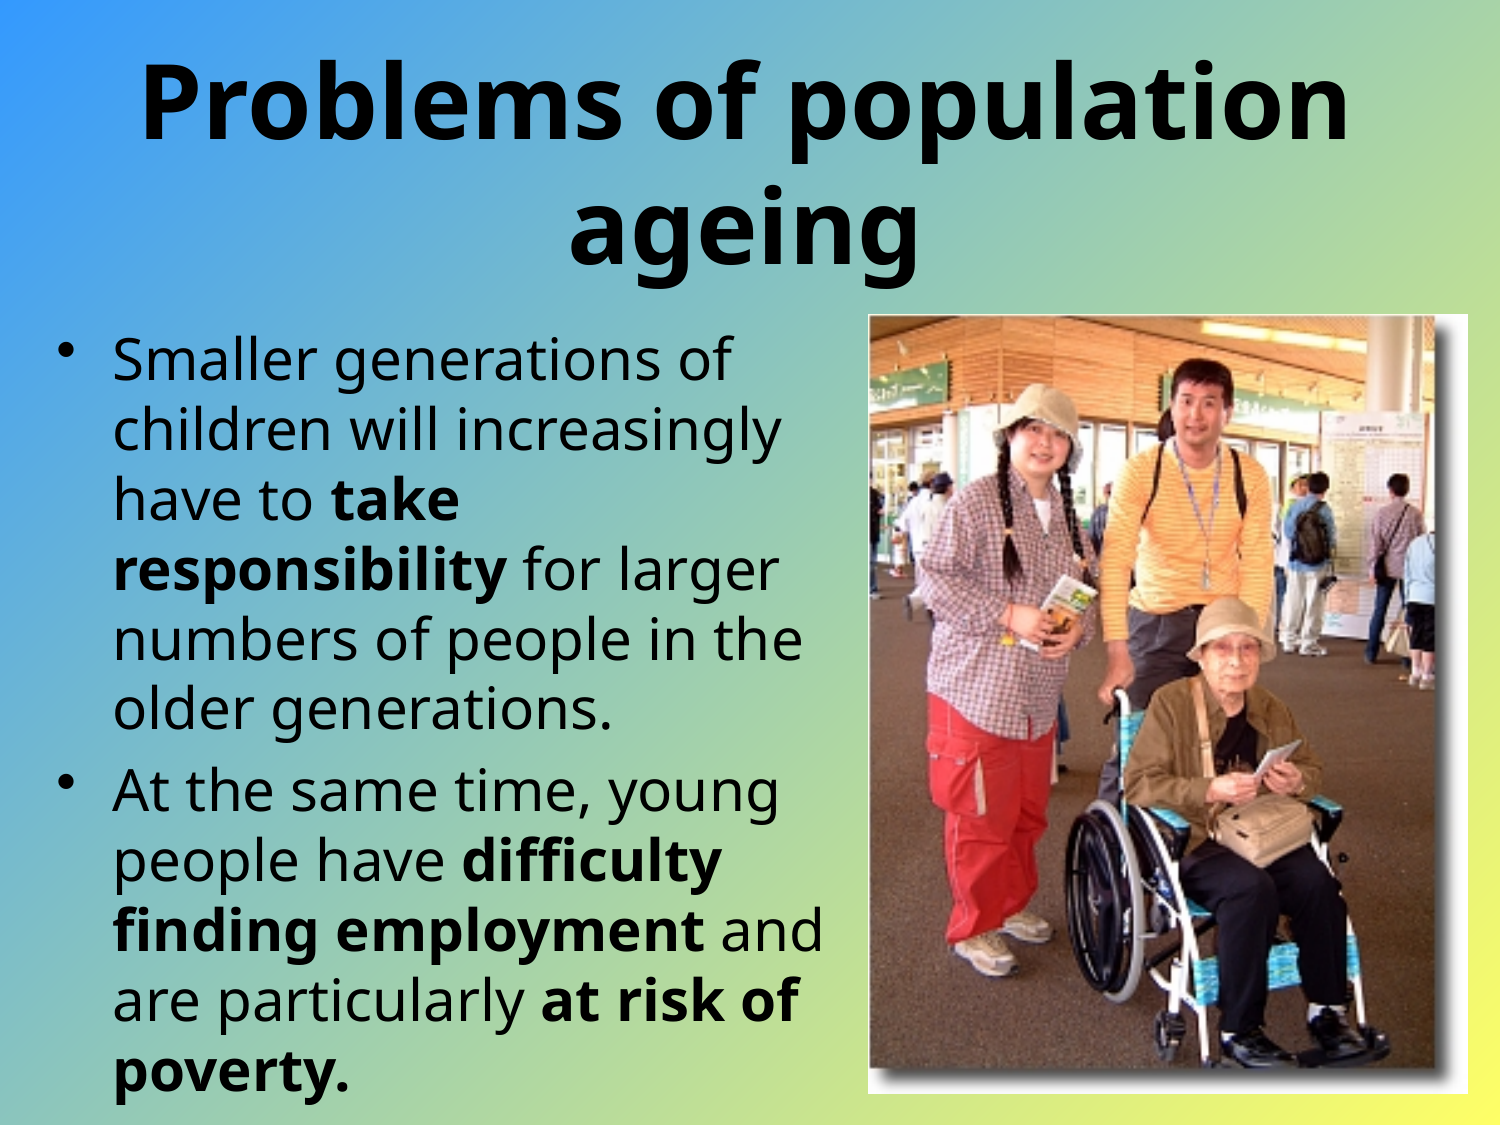

# Problems of population ageing
Smaller generations of children will increasingly have to take responsibility for larger numbers of people in the older generations.
At the same time, young people have difficulty finding employment and are particularly at risk of poverty.